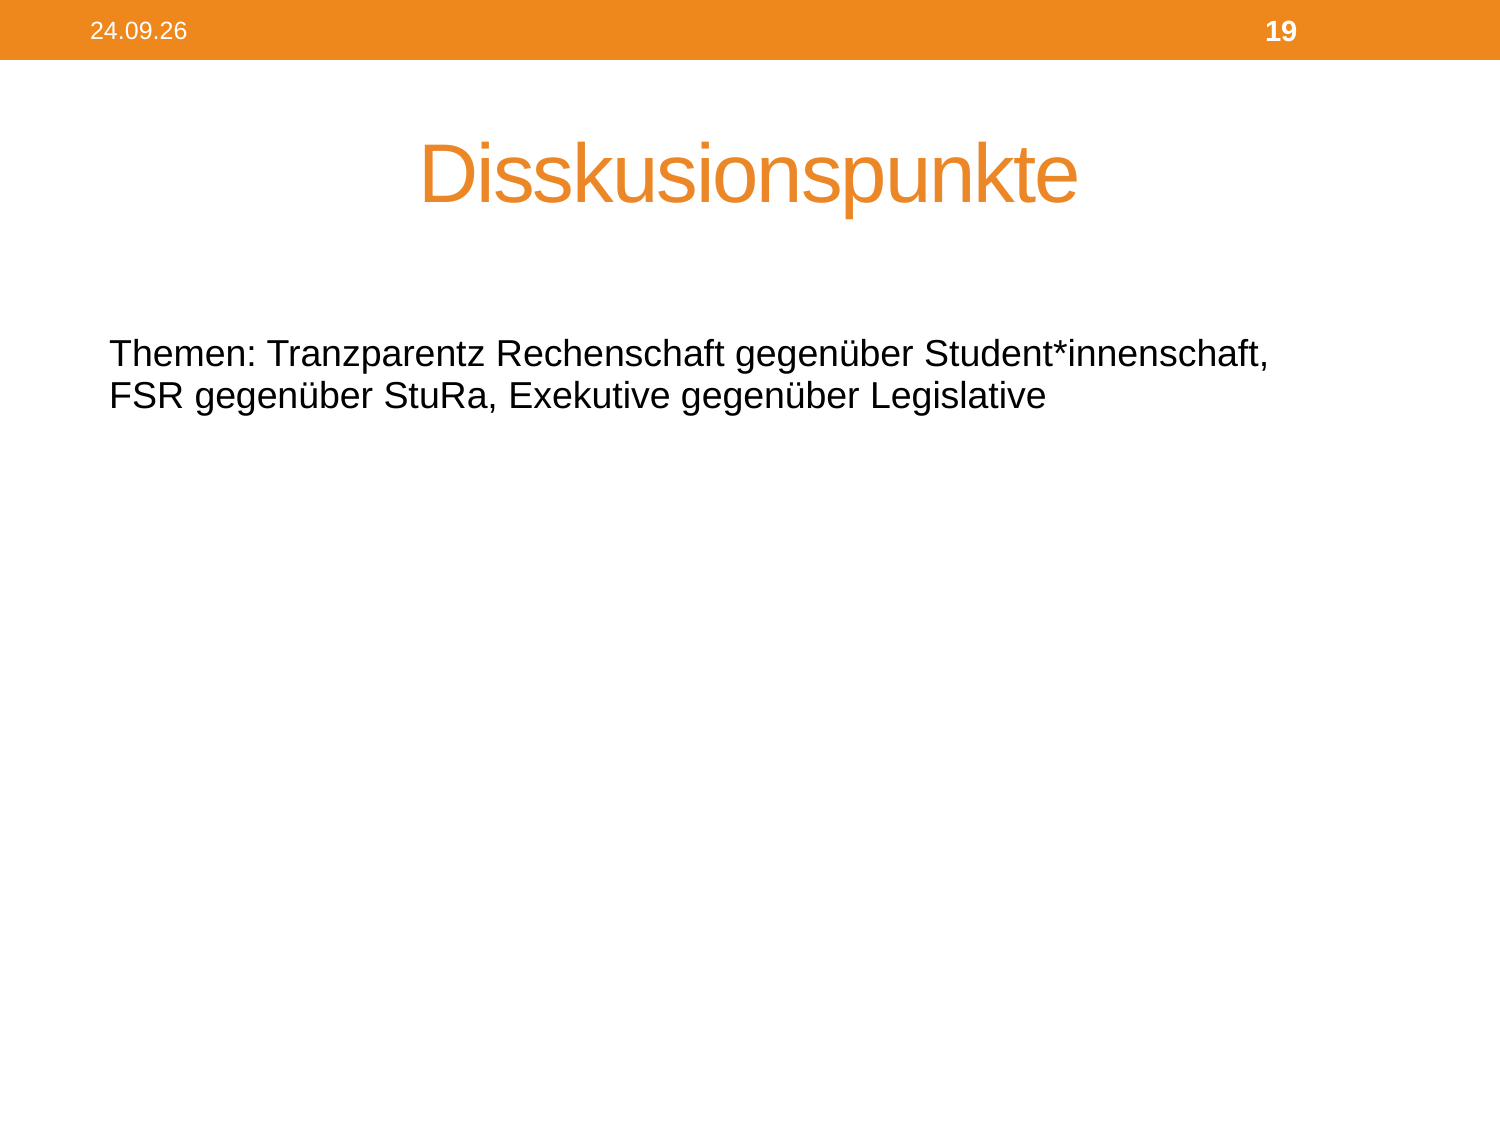

# Disskusionspunkte
Themen: Tranzparentz Rechenschaft gegenüber Student*innenschaft, 			FSR gegenüber StuRa, Exekutive gegenüber Legislative